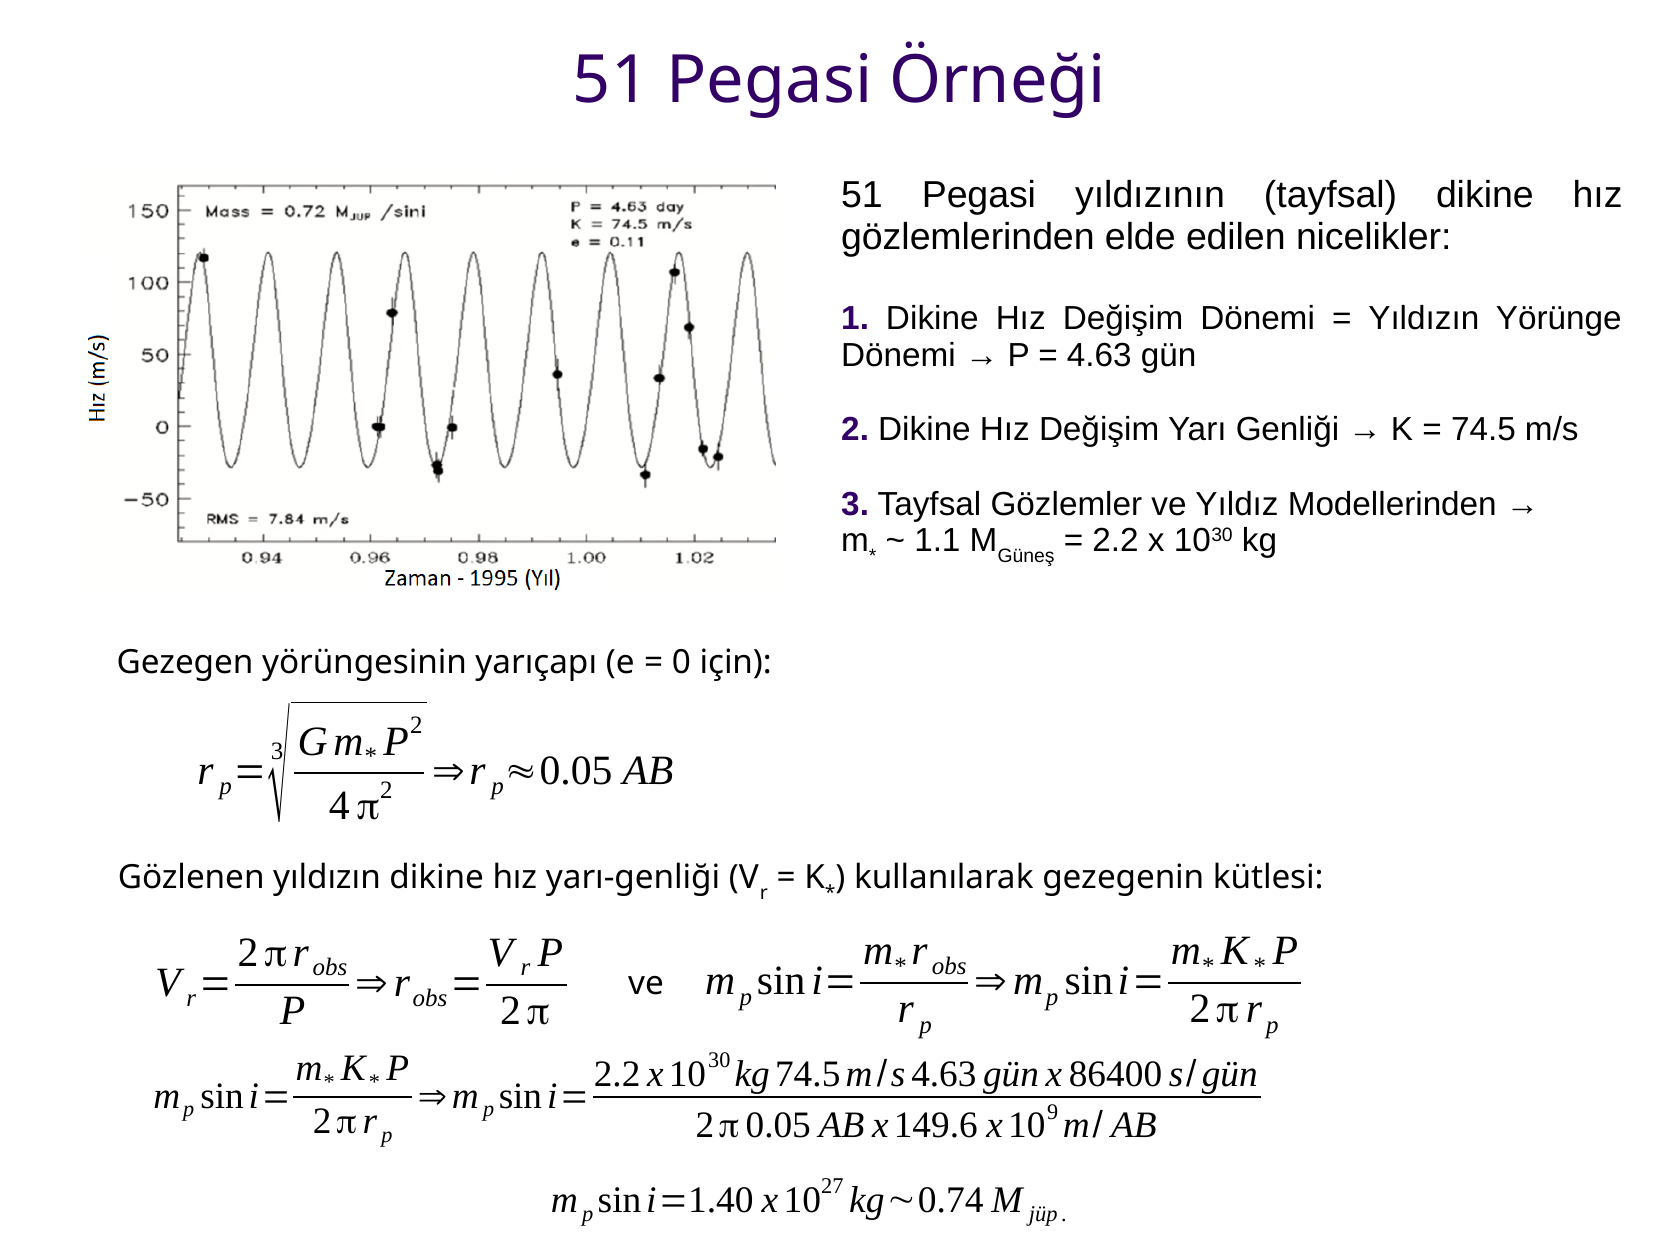

51 Pegasi Örneği
51 Pegasi yıldızının (tayfsal) dikine hız gözlemlerinden elde edilen nicelikler:
1. Dikine Hız Değişim Dönemi = Yıldızın Yörünge Dönemi → P = 4.63 gün
2. Dikine Hız Değişim Yarı Genliği → K = 74.5 m/s
3. Tayfsal Gözlemler ve Yıldız Modellerinden →
m* ~ 1.1 MGüneş = 2.2 x 1030 kg
Gezegen yörüngesinin yarıçapı (e = 0 için):
Gözlenen yıldızın dikine hız yarı-genliği (Vr = K*) kullanılarak gezegenin kütlesi:
ve